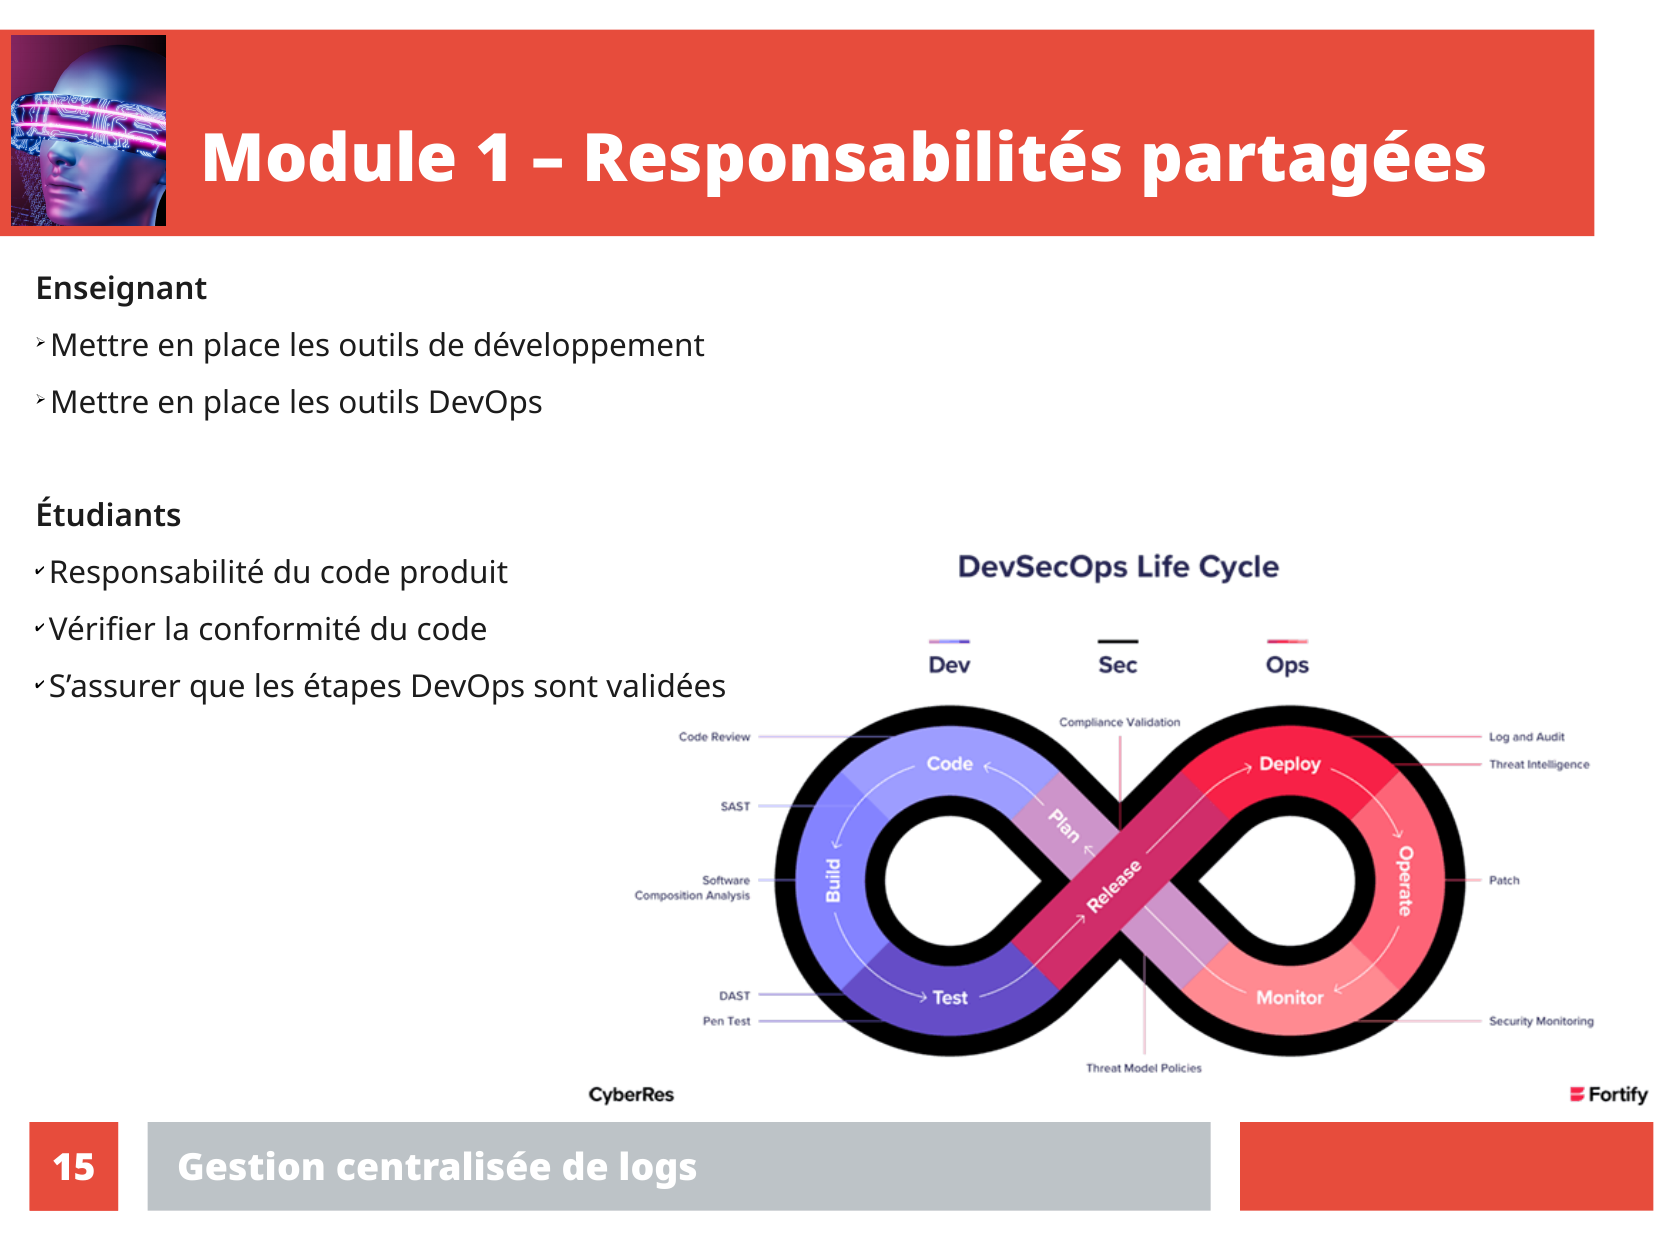

# Module 1 – Responsabilités partagées
Enseignant
 Mettre en place les outils de développement
 Mettre en place les outils DevOps
Étudiants
 Responsabilité du code produit
 Vérifier la conformité du code
 S’assurer que les étapes DevOps sont validées
15
Gestion centralisée de logs